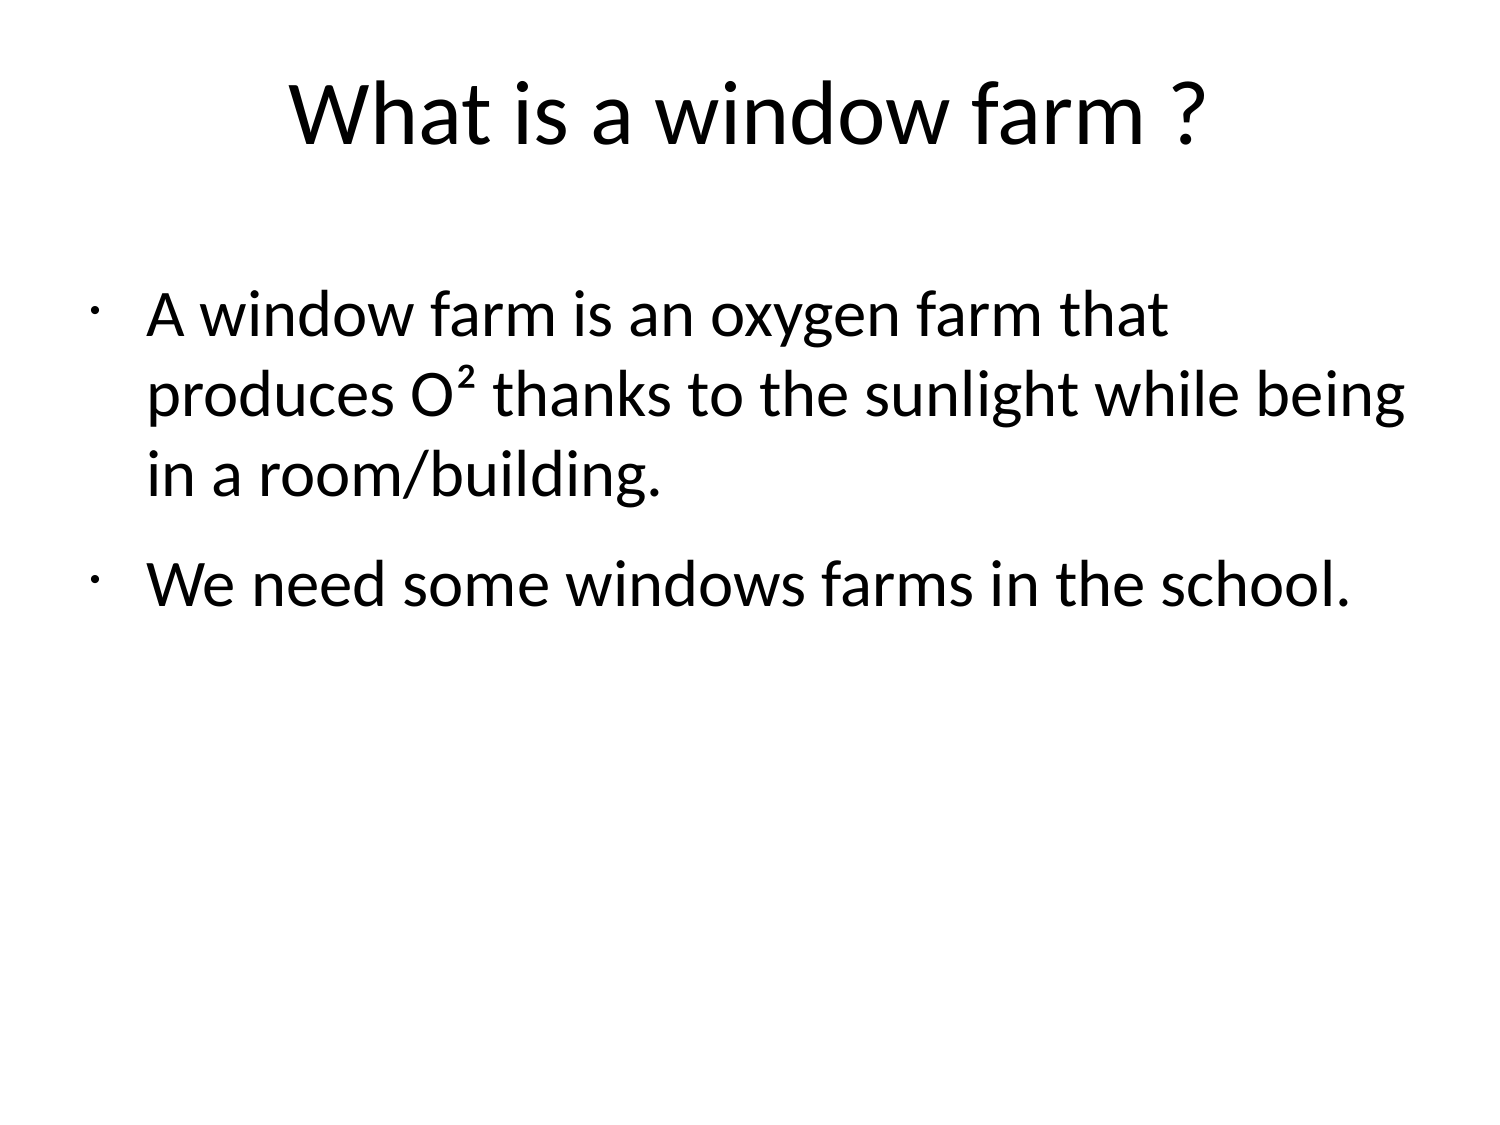

# What is a window farm ?
A window farm is an oxygen farm that produces O² thanks to the sunlight while being in a room/building.
We need some windows farms in the school.